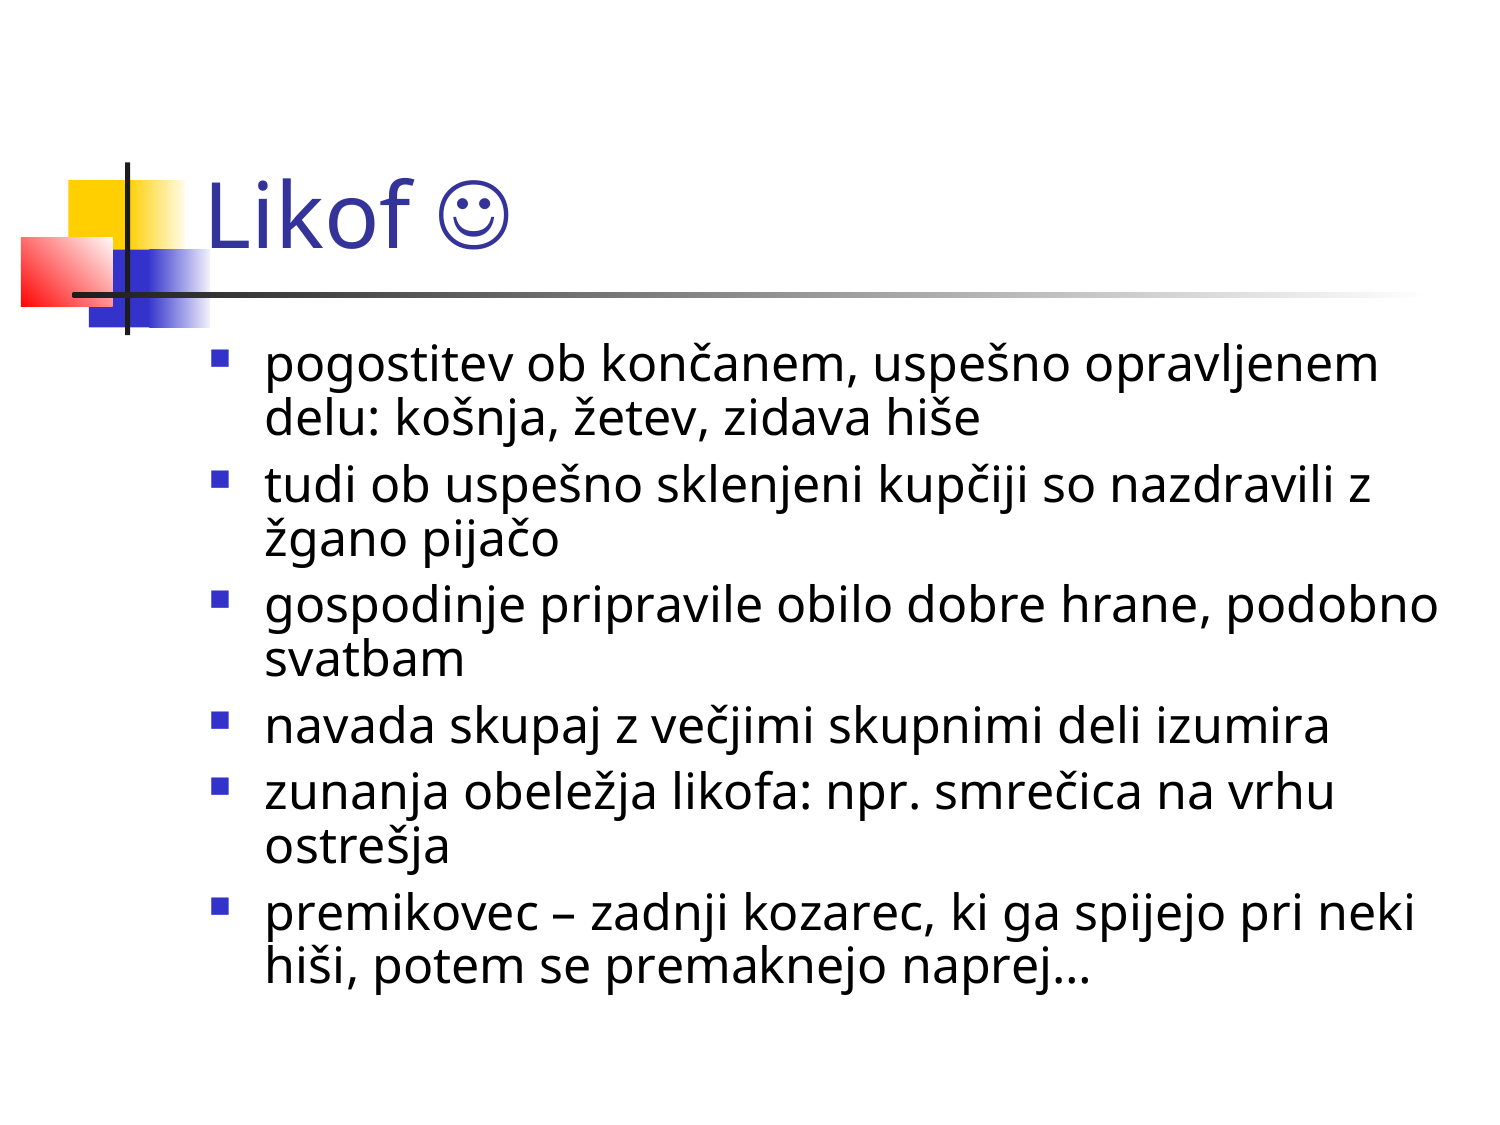

# Likof 
pogostitev ob končanem, uspešno opravljenem delu: košnja, žetev, zidava hiše
tudi ob uspešno sklenjeni kupčiji so nazdravili z žgano pijačo
gospodinje pripravile obilo dobre hrane, podobno svatbam
navada skupaj z večjimi skupnimi deli izumira
zunanja obeležja likofa: npr. smrečica na vrhu ostrešja
premikovec – zadnji kozarec, ki ga spijejo pri neki hiši, potem se premaknejo naprej…